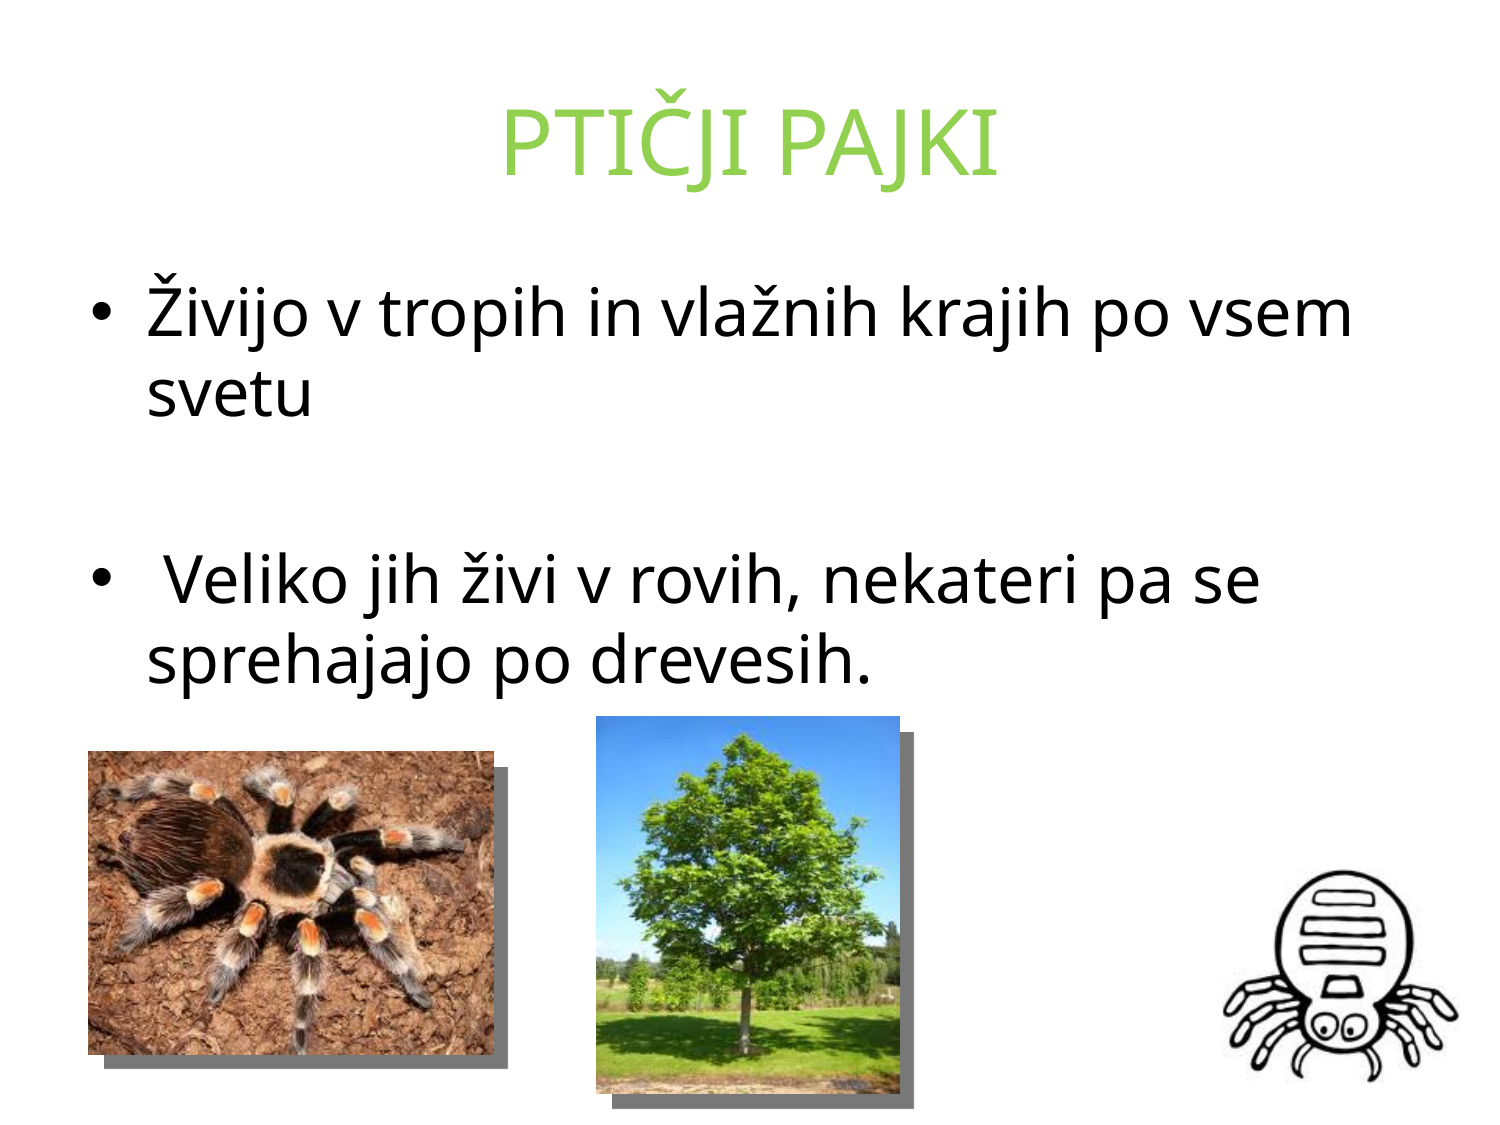

# PTIČJI PAJKI
Živijo v tropih in vlažnih krajih po vsem svetu
 Veliko jih živi v rovih, nekateri pa se sprehajajo po drevesih.